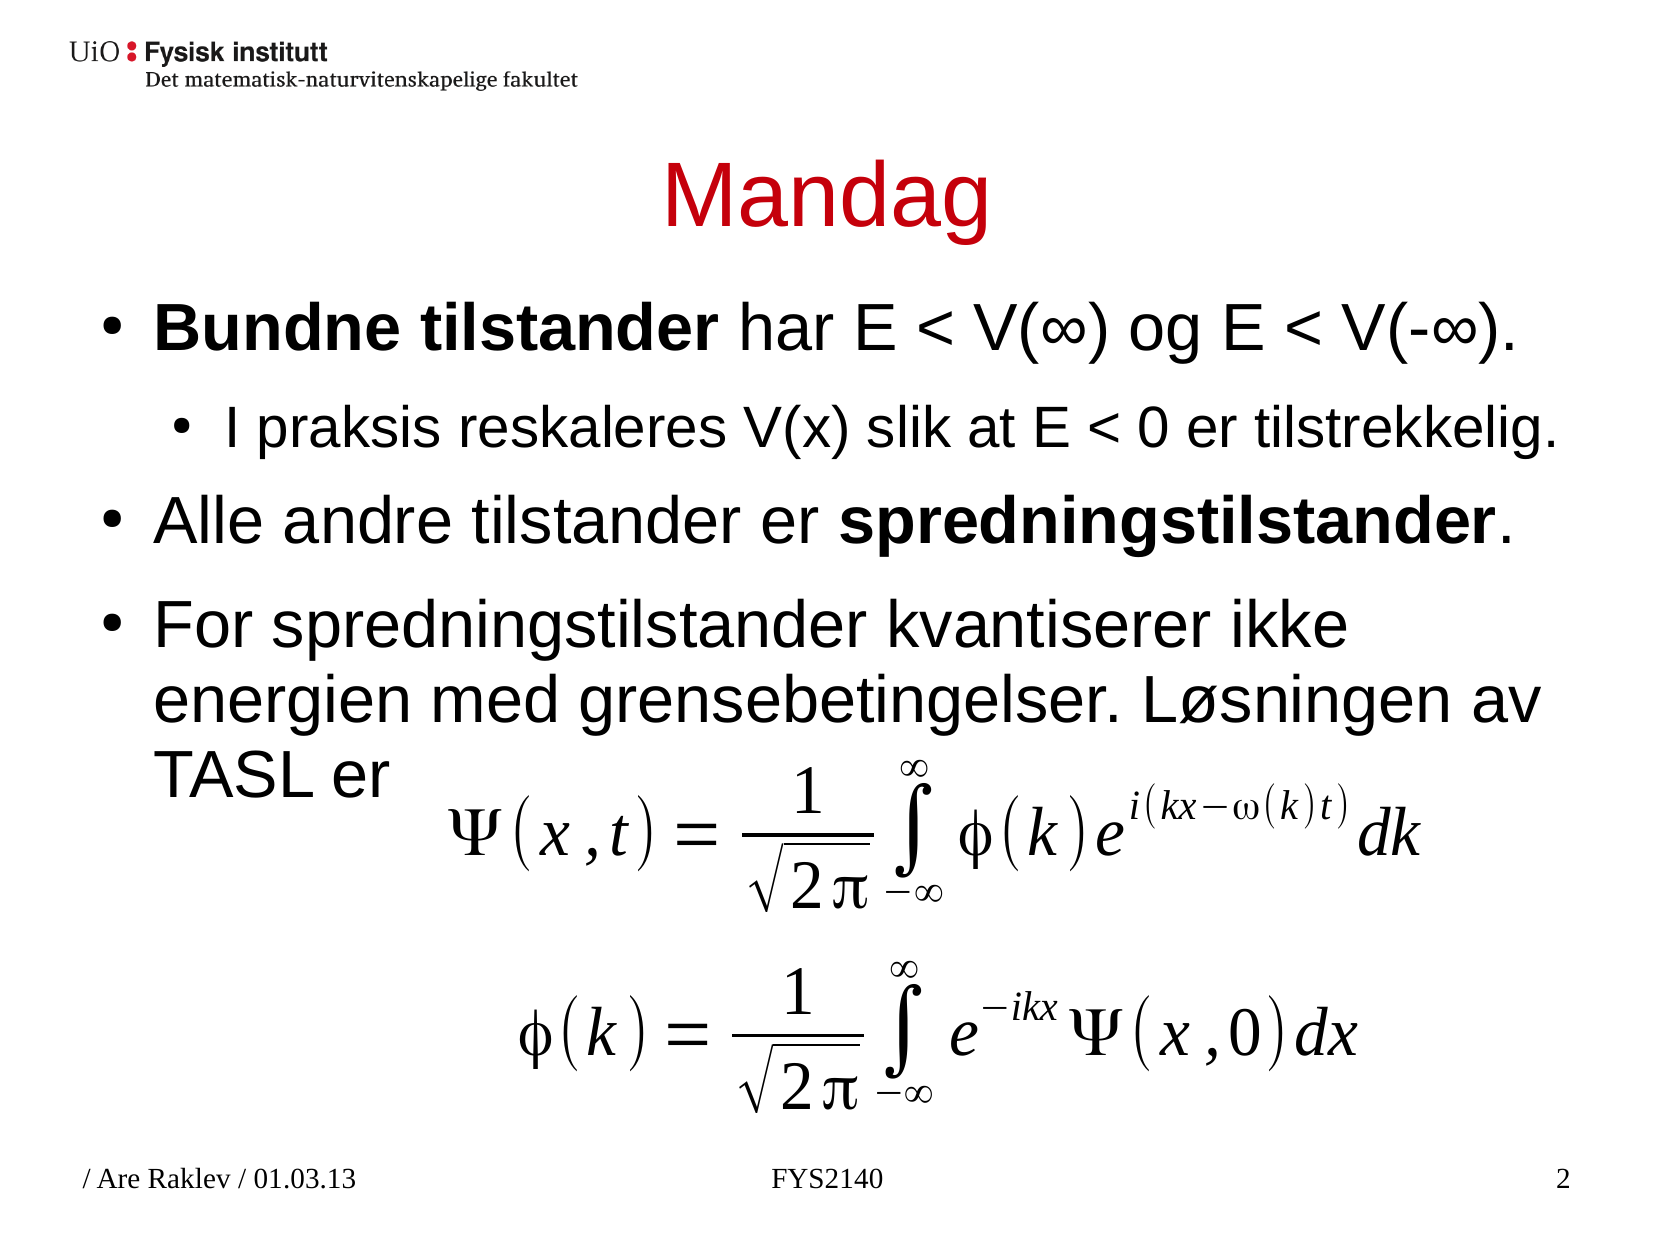

# Mandag
Bundne tilstander har E < V(∞) og E < V(-∞).
I praksis reskaleres V(x) slik at E < 0 er tilstrekkelig.
Alle andre tilstander er spredningstilstander.
For spredningstilstander kvantiserer ikke energien med grensebetingelser. Løsningen av TASL er
/ Are Raklev / 01.03.13
FYS2140
2